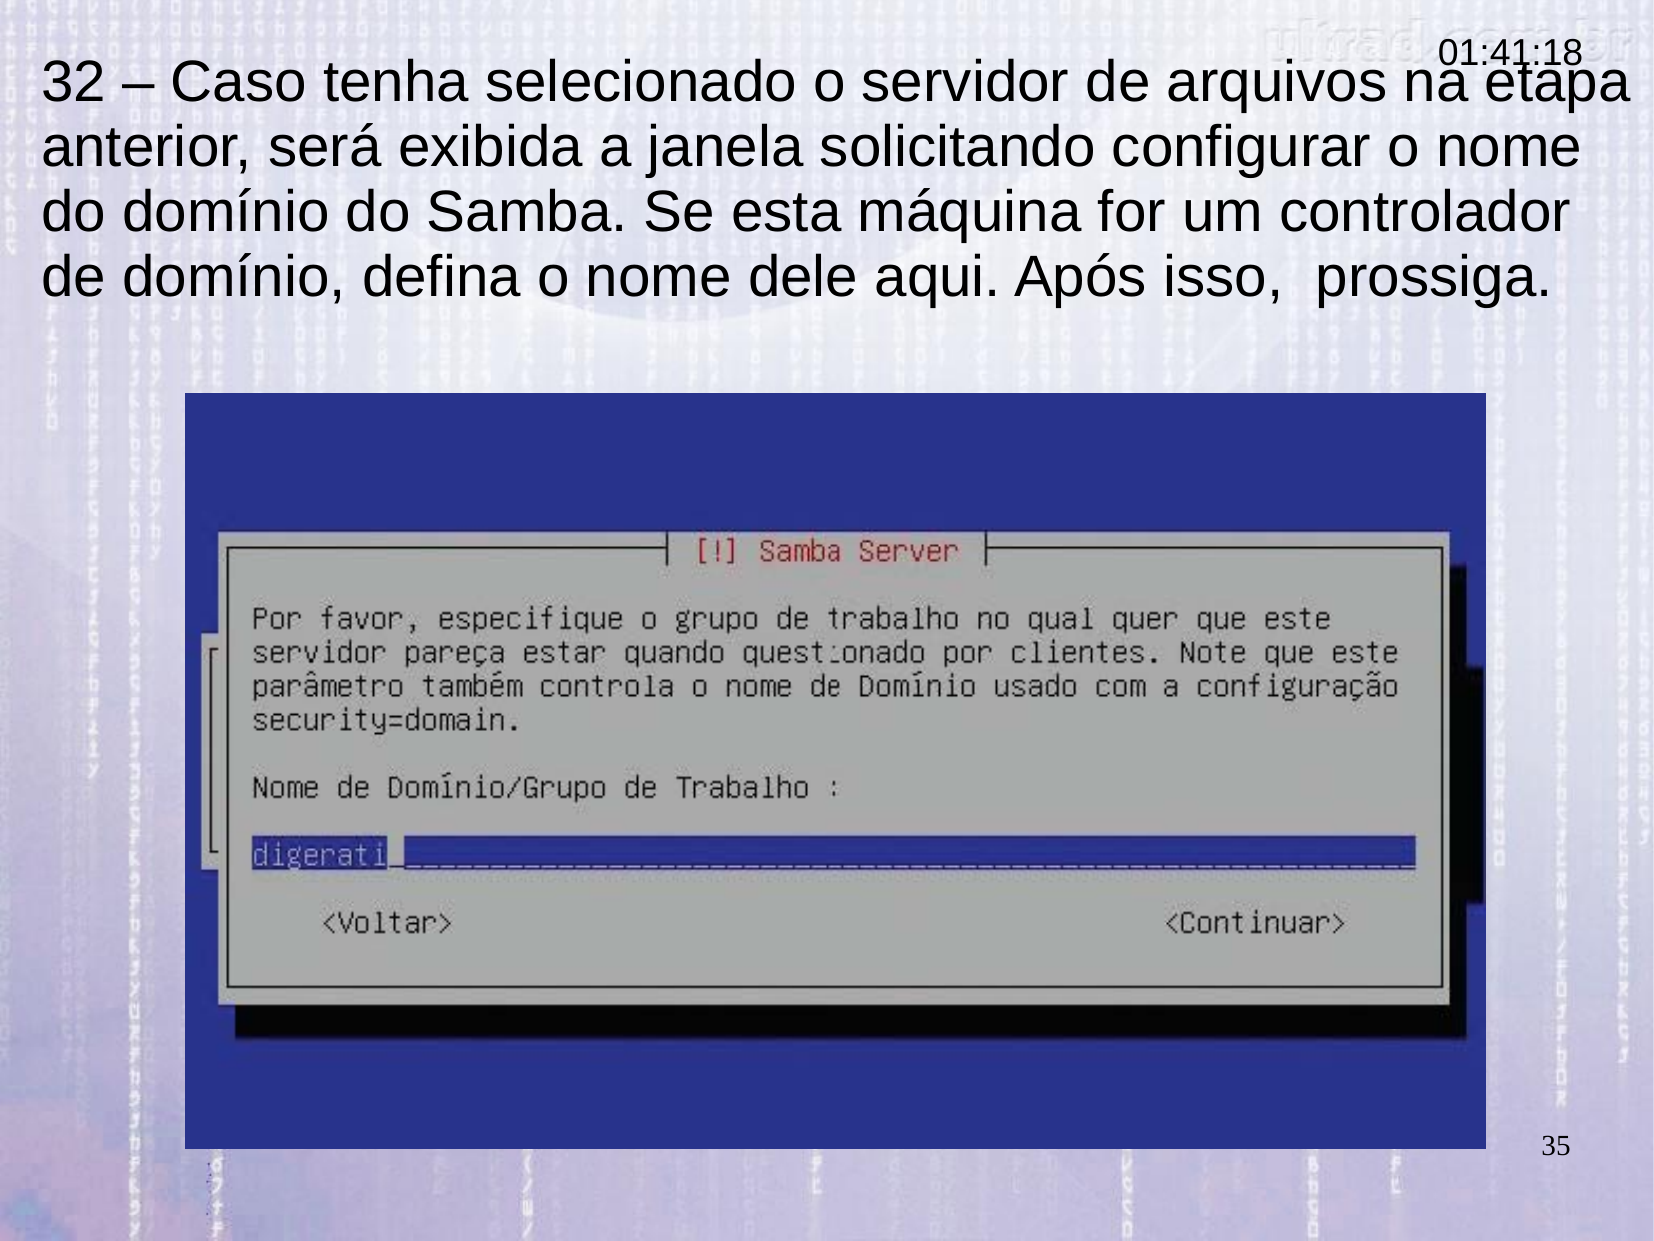

02:59:56
32 – Caso tenha selecionado o servidor de arquivos na etapa anterior, será exibida a janela solicitando configurar o nome do domínio do Samba. Se esta máquina for um controlador de domínio, defina o nome dele aqui. Após isso, prossiga.
35